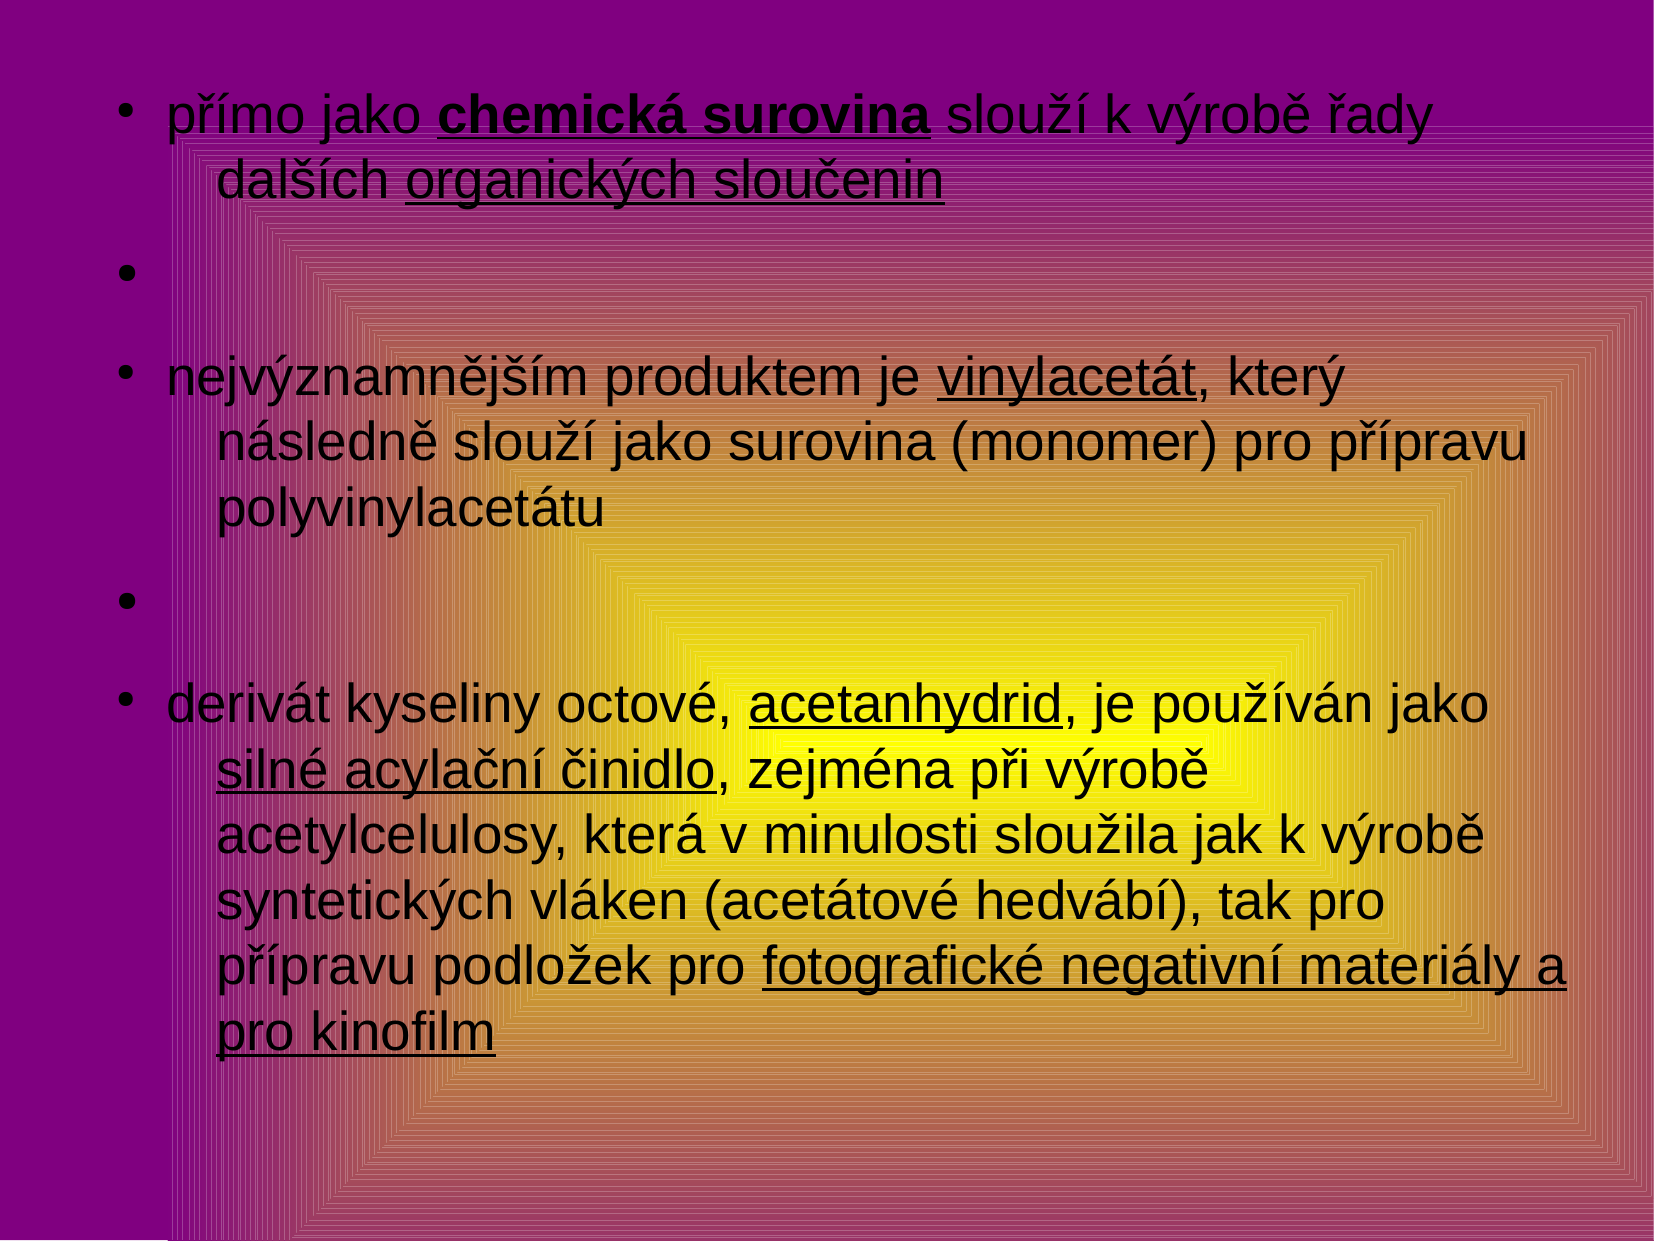

# přímo jako chemická surovina slouží k výrobě řady dalších organických sloučenin
nejvýznamnějším produktem je vinylacetát, který následně slouží jako surovina (monomer) pro přípravu polyvinylacetátu
derivát kyseliny octové, acetanhydrid, je používán jako silné acylační činidlo, zejména při výrobě acetylcelulosy, která v minulosti sloužila jak k výrobě syntetických vláken (acetátové hedvábí), tak pro přípravu podložek pro fotografické negativní materiály a pro kinofilm